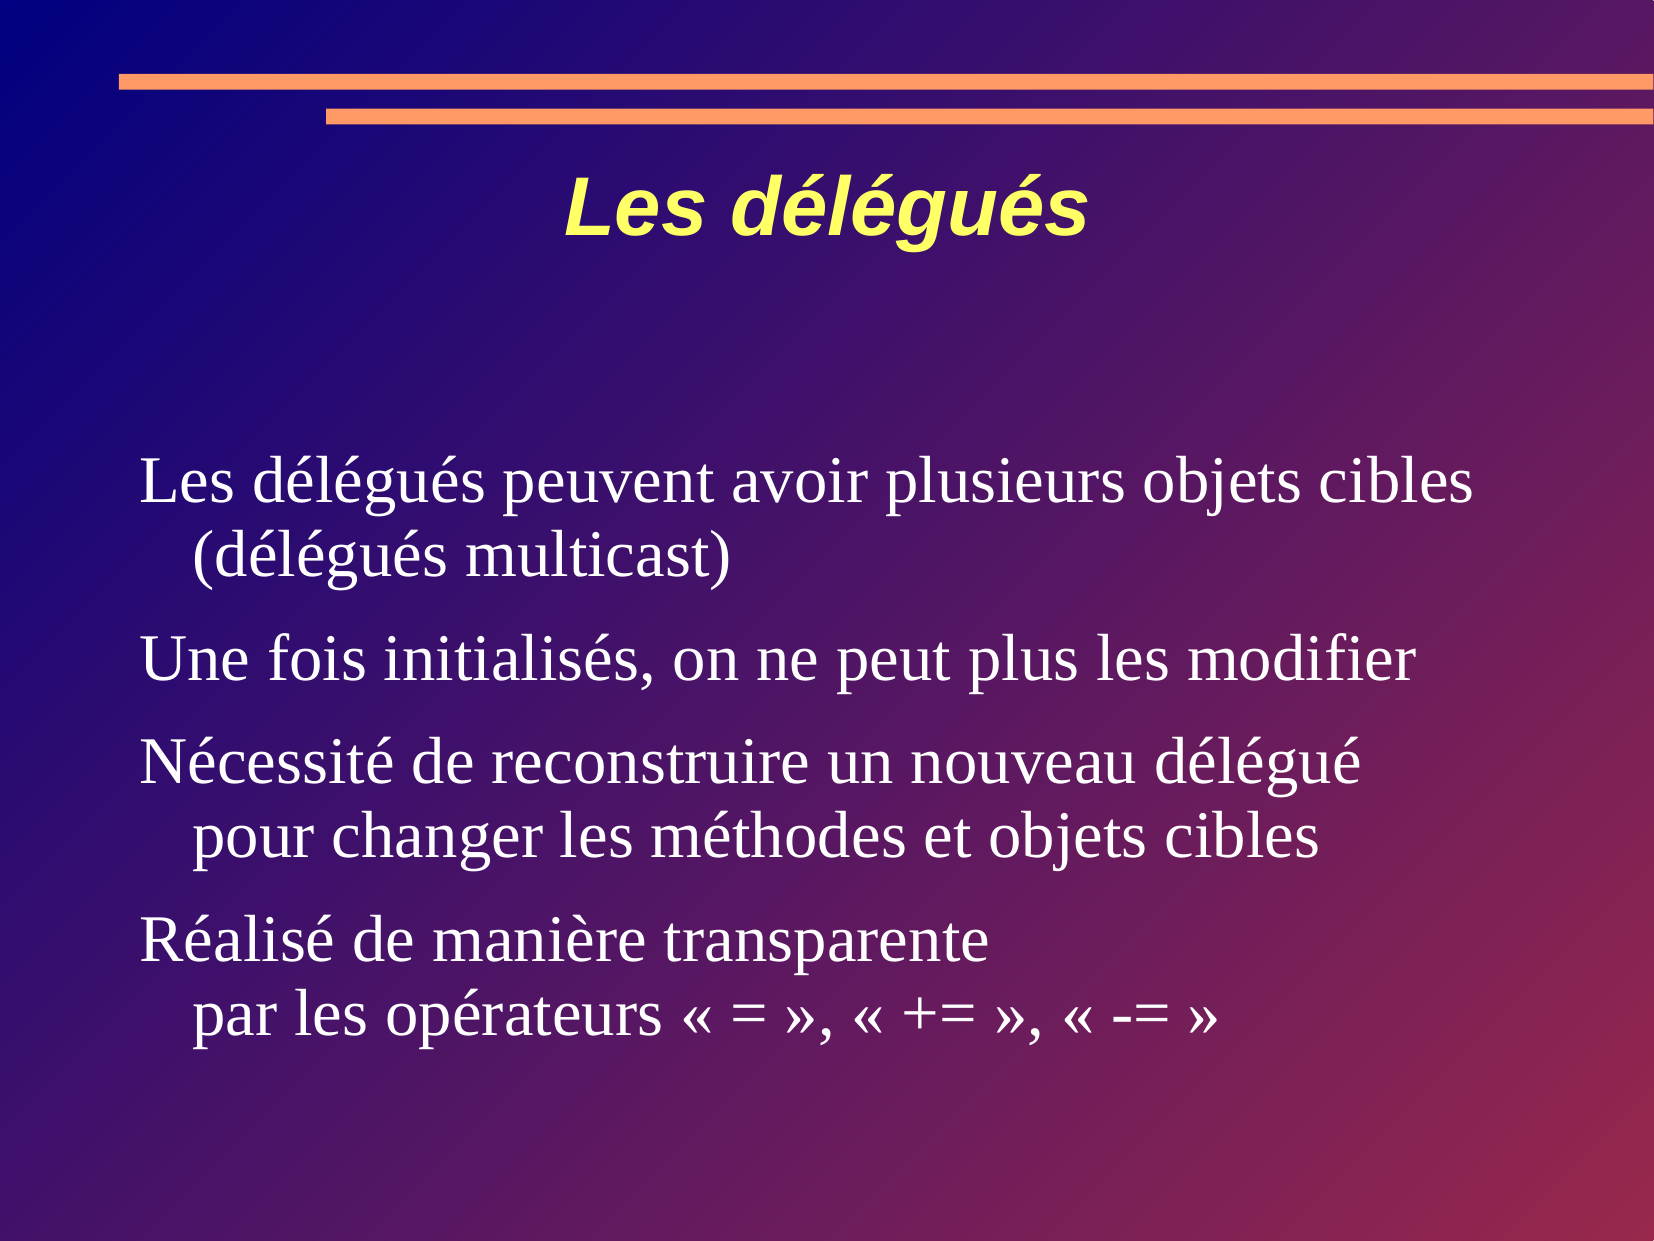

# Les délégués
Les délégués peuvent avoir plusieurs objets cibles (délégués multicast)
Une fois initialisés, on ne peut plus les modifier
Nécessité de reconstruire un nouveau délégué
pour changer les méthodes et objets cibles
Réalisé de manière transparente
par les opérateurs « = », « += », « -= »